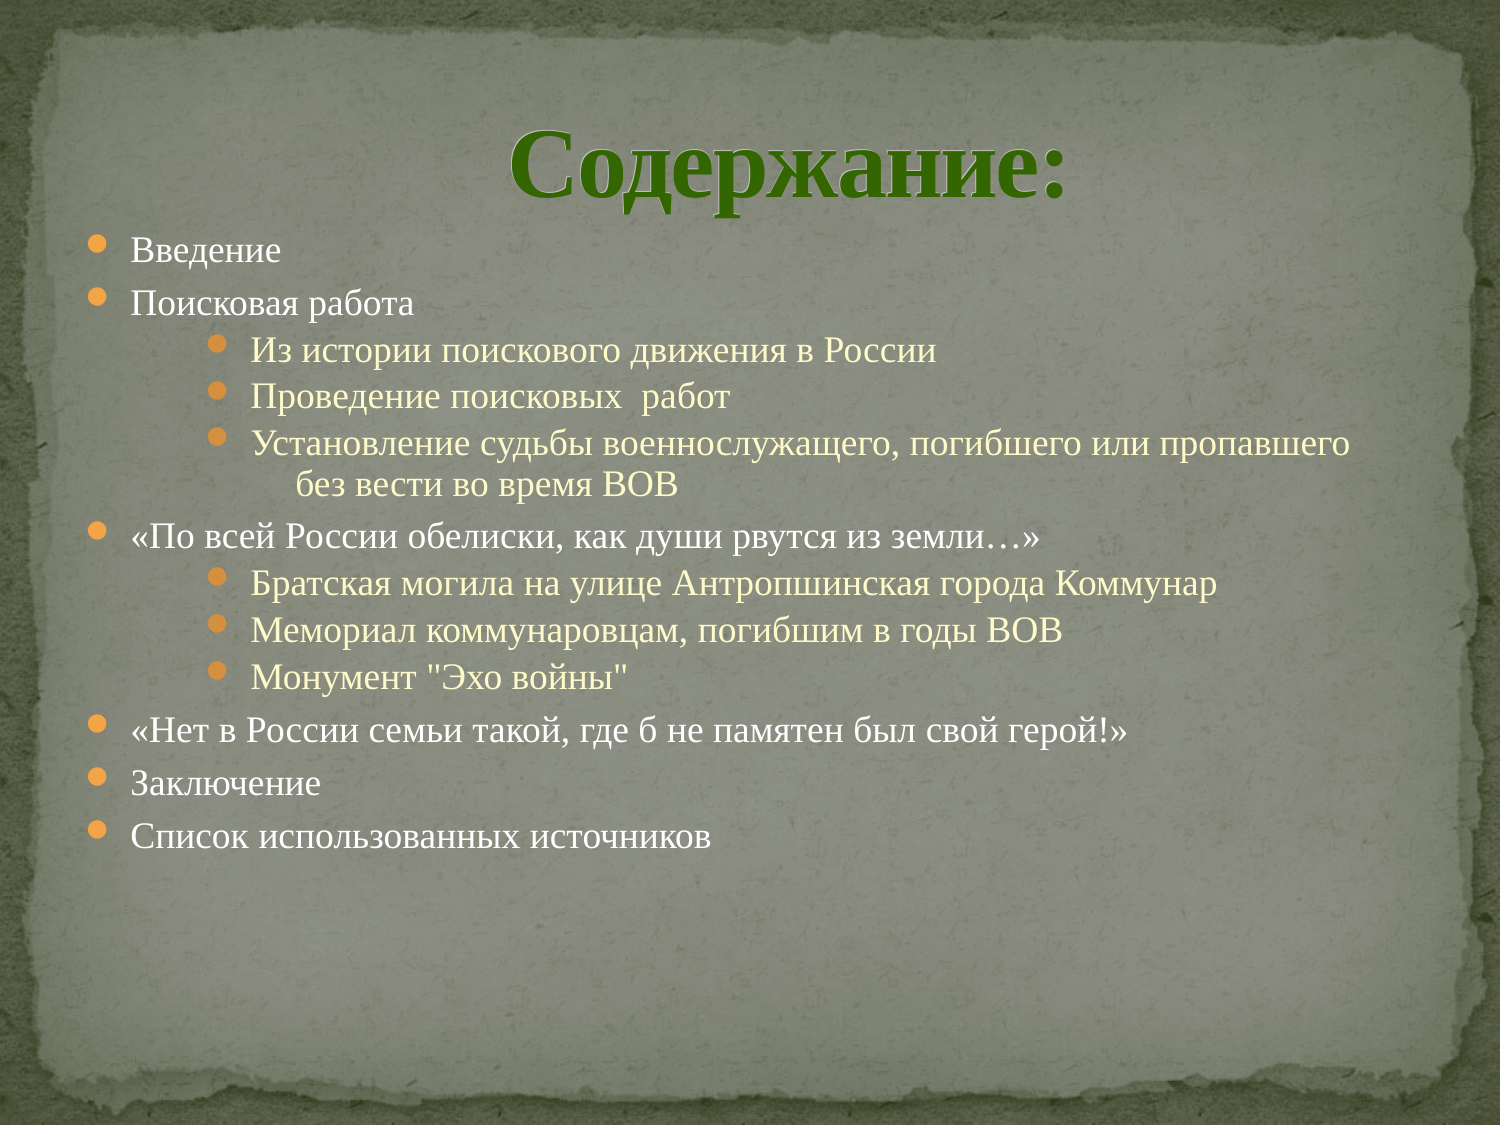

Содержание:
# Введение
Поисковая работа
Из истории поискового движения в России
Проведение поисковых работ
Установление судьбы военнослужащего, погибшего или пропавшего без вести во время ВОВ
«По всей России обелиски, как души рвутся из земли…»
Братская могила на улице Антропшинская города Коммунар
Мемориал коммунаровцам, погибшим в годы ВОВ
Монумент "Эхо войны"
«Нет в России семьи такой, где б не памятен был свой герой!»
Заключение
Список использованных источников